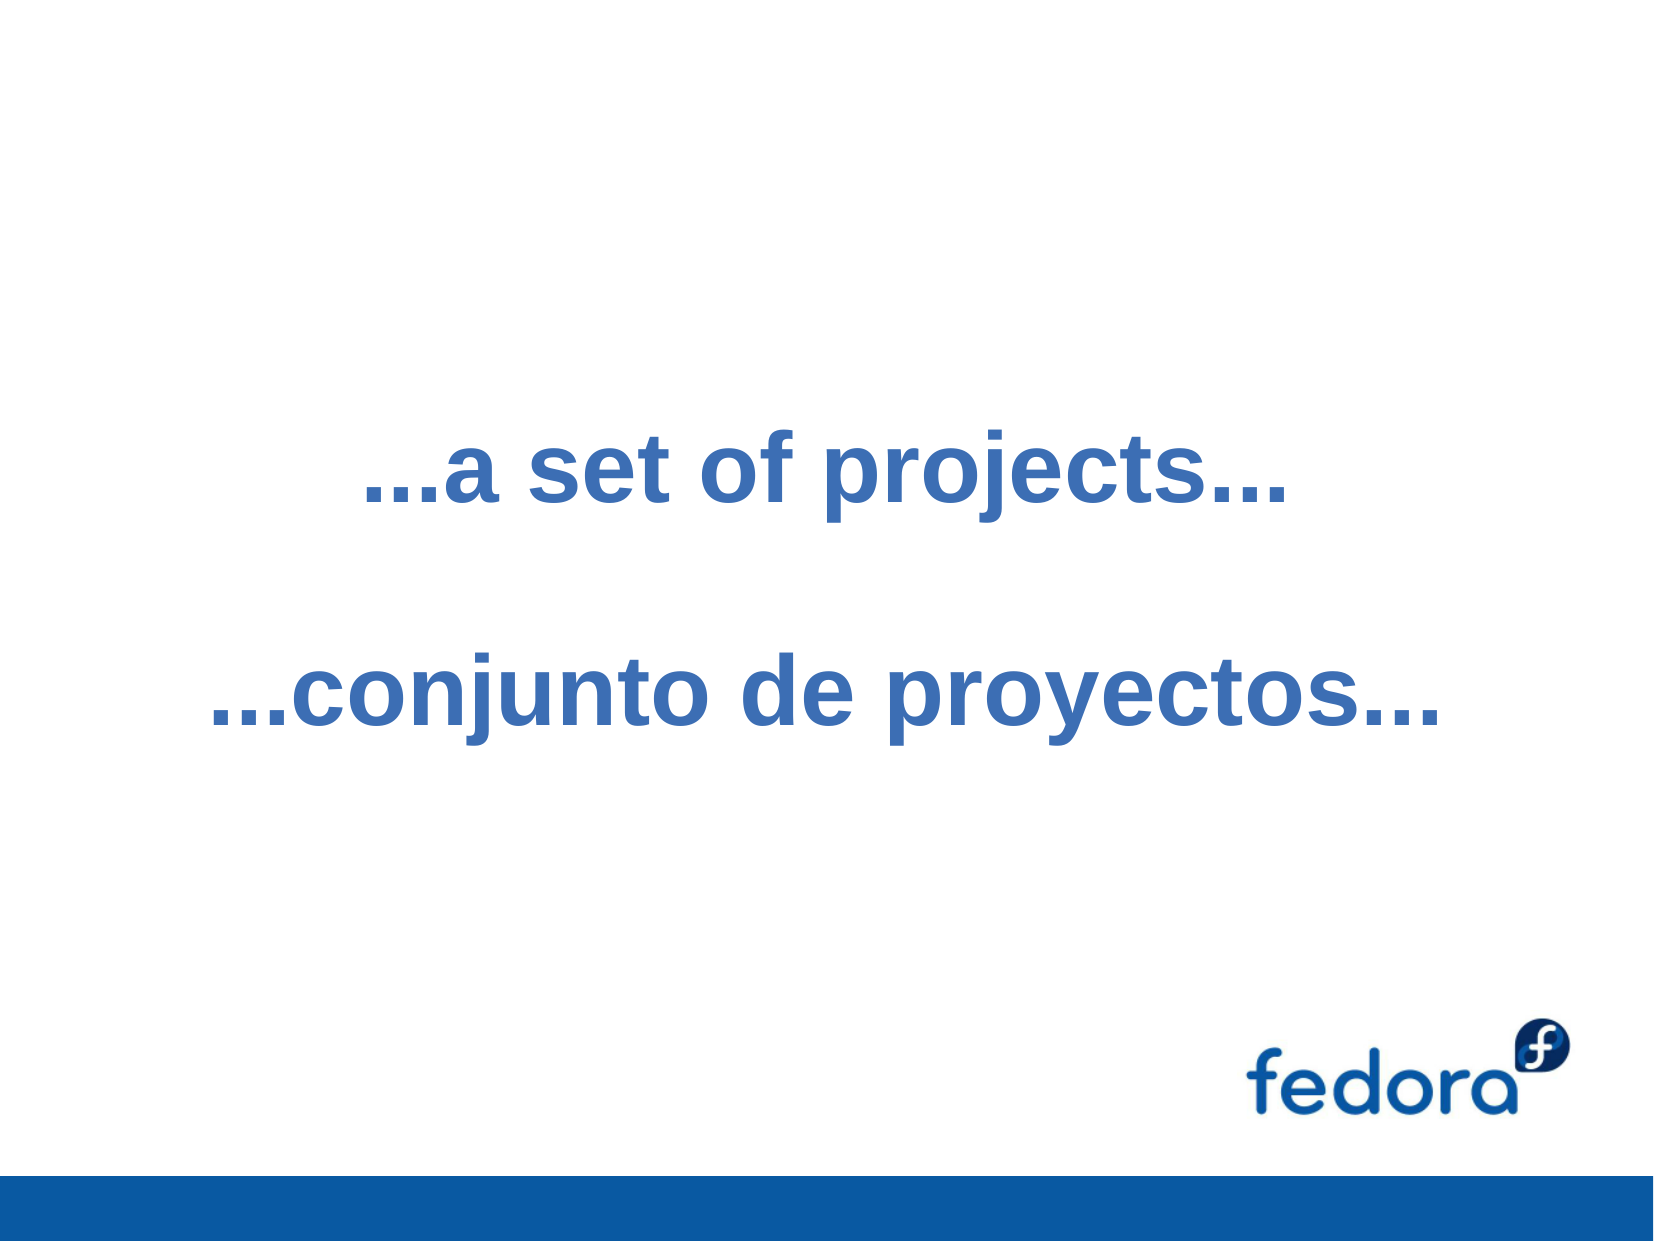

# ...a set of projects... ...conjunto de proyectos...